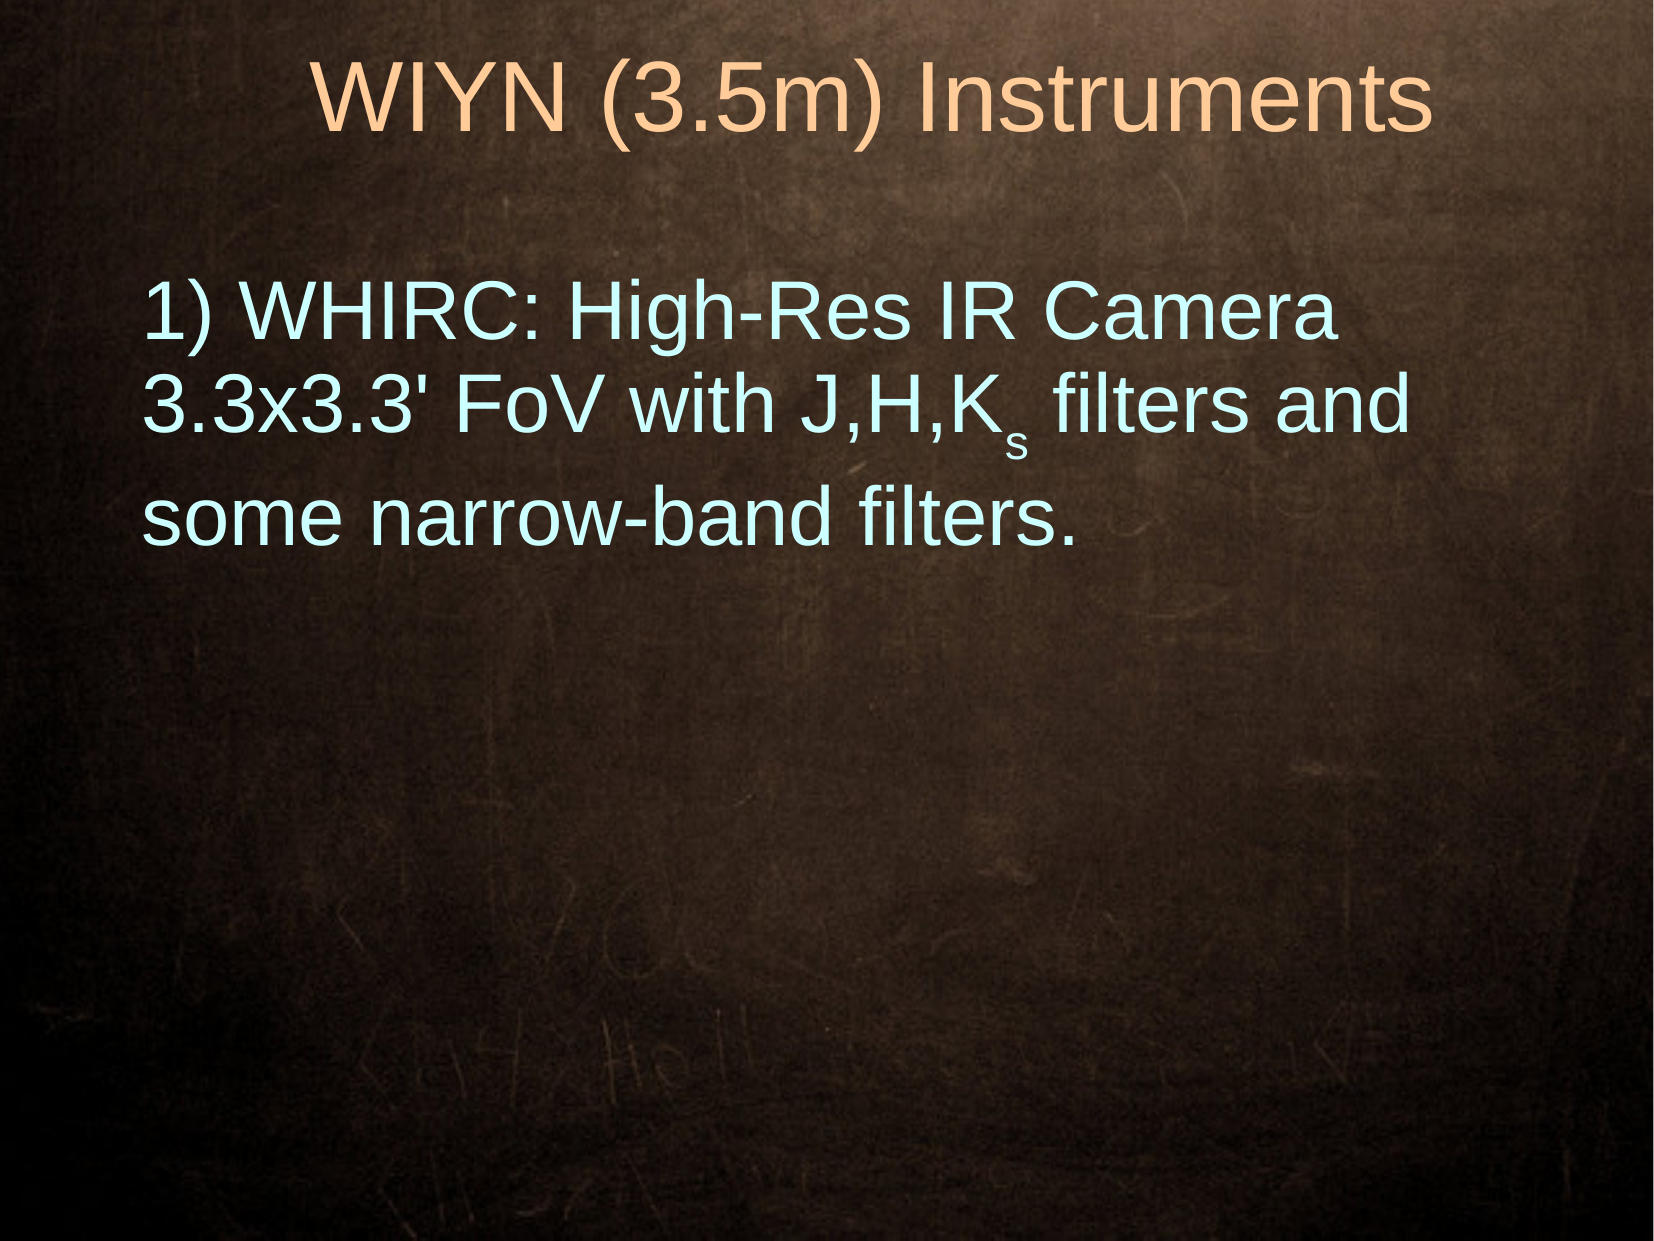

WIYN (3.5m) Instruments
1) WHIRC: High-Res IR Camera
3.3x3.3' FoV with J,H,Ks filters and some narrow-band filters.